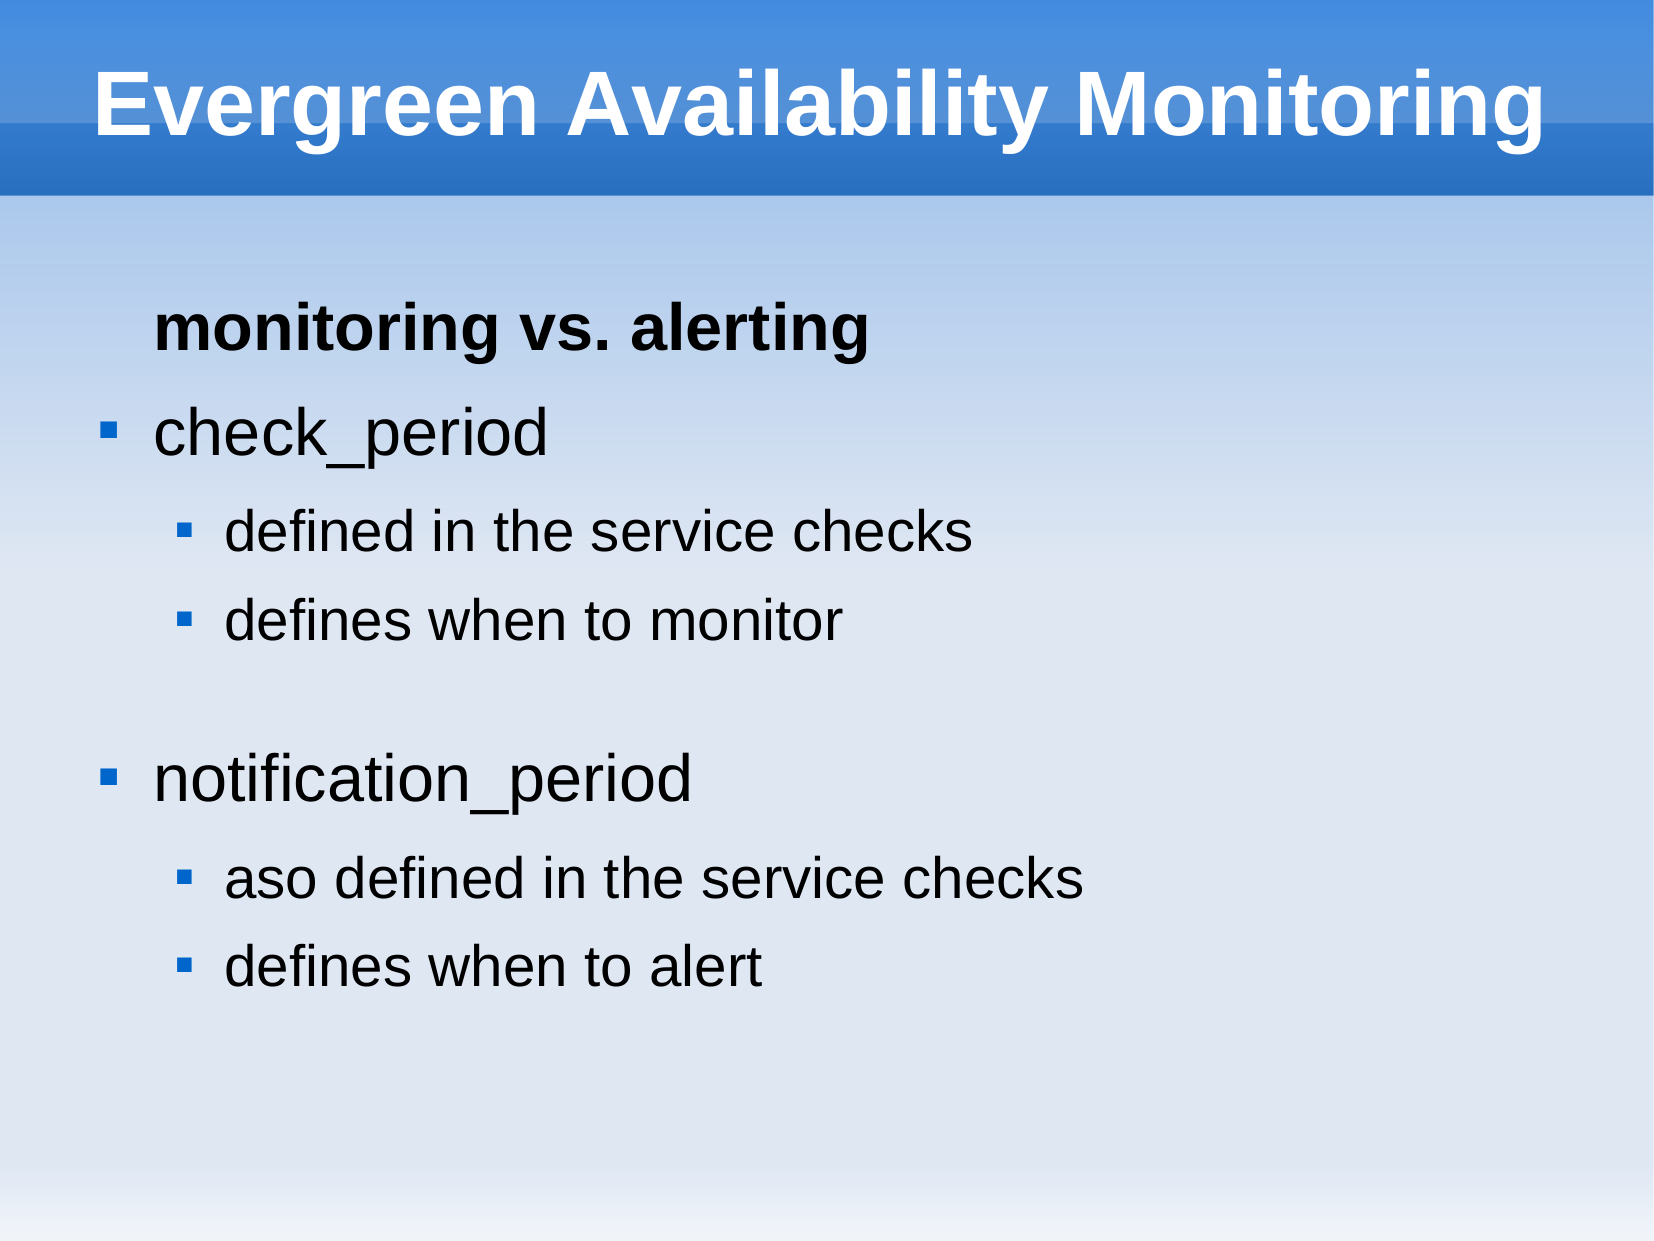

# Evergreen Availability Monitoring
monitoring vs. alerting
check_period
defined in the service checks
defines when to monitor
notification_period
aso defined in the service checks
defines when to alert